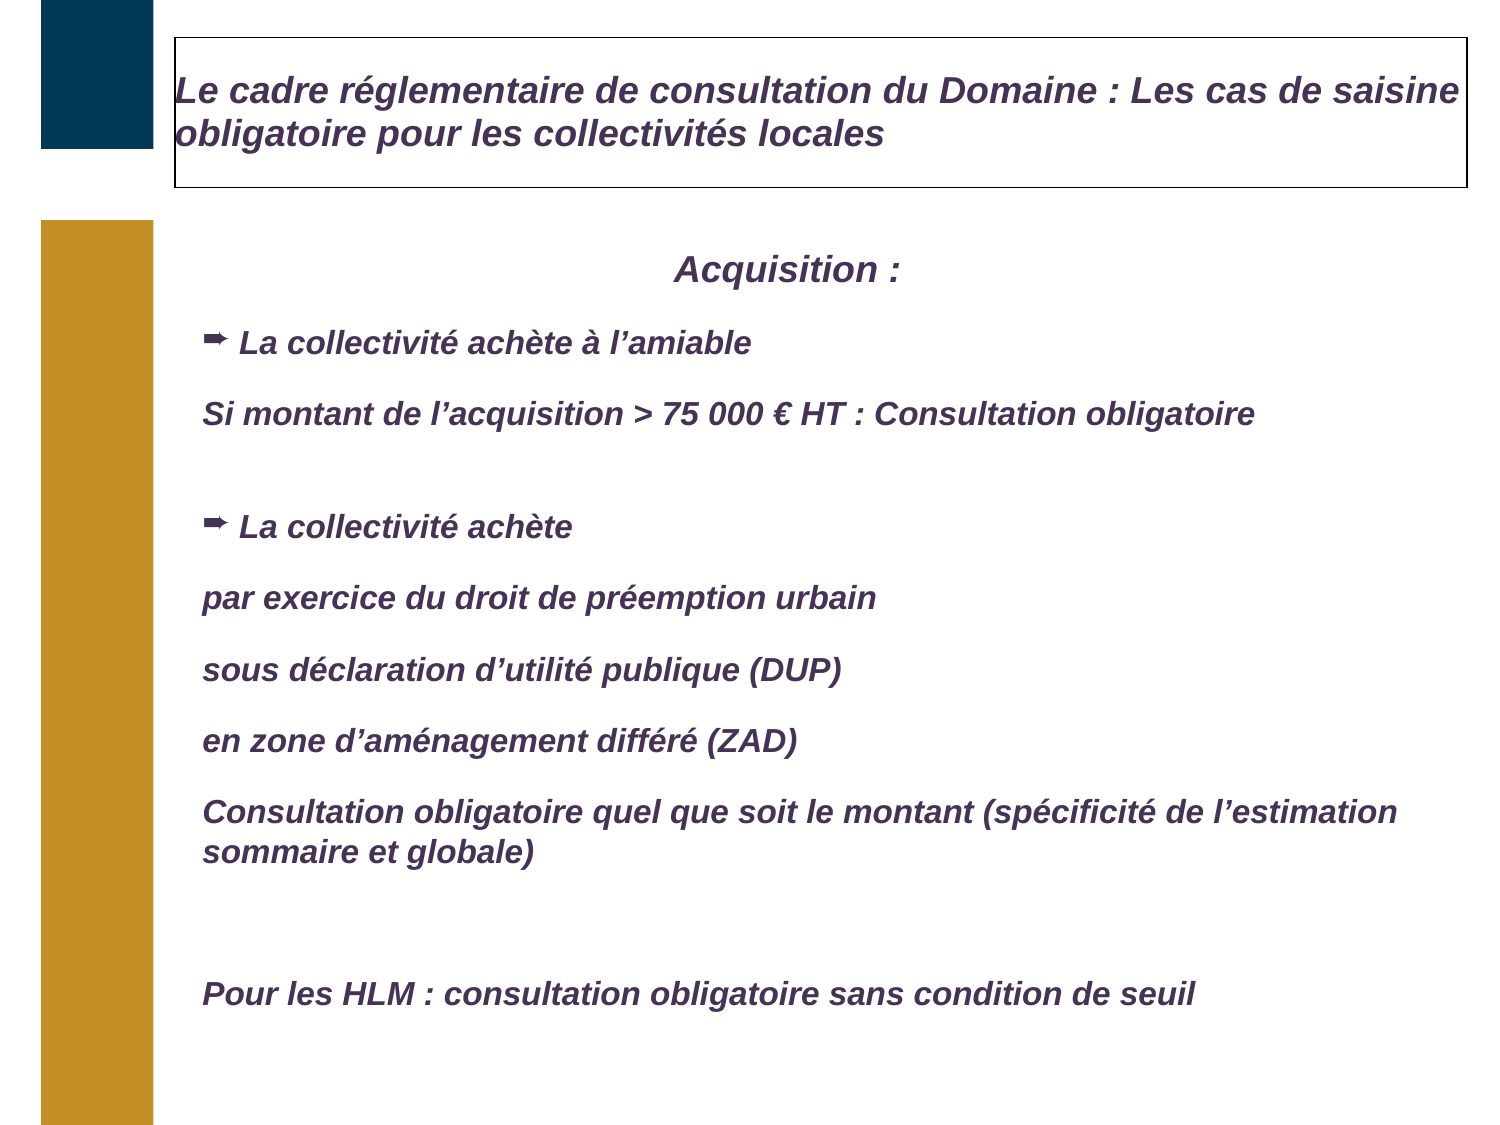

Le cadre réglementaire de consultation du Domaine : Les cas de saisine obligatoire pour les collectivités locales
 Acquisition :
 La collectivité achète à l’amiable
Si montant de l’acquisition > 75 000 € HT : Consultation obligatoire
 La collectivité achète
par exercice du droit de préemption urbain
sous déclaration d’utilité publique (DUP)
en zone d’aménagement différé (ZAD)
Consultation obligatoire quel que soit le montant (spécificité de l’estimation sommaire et globale)
Pour les HLM : consultation obligatoire sans condition de seuil
5